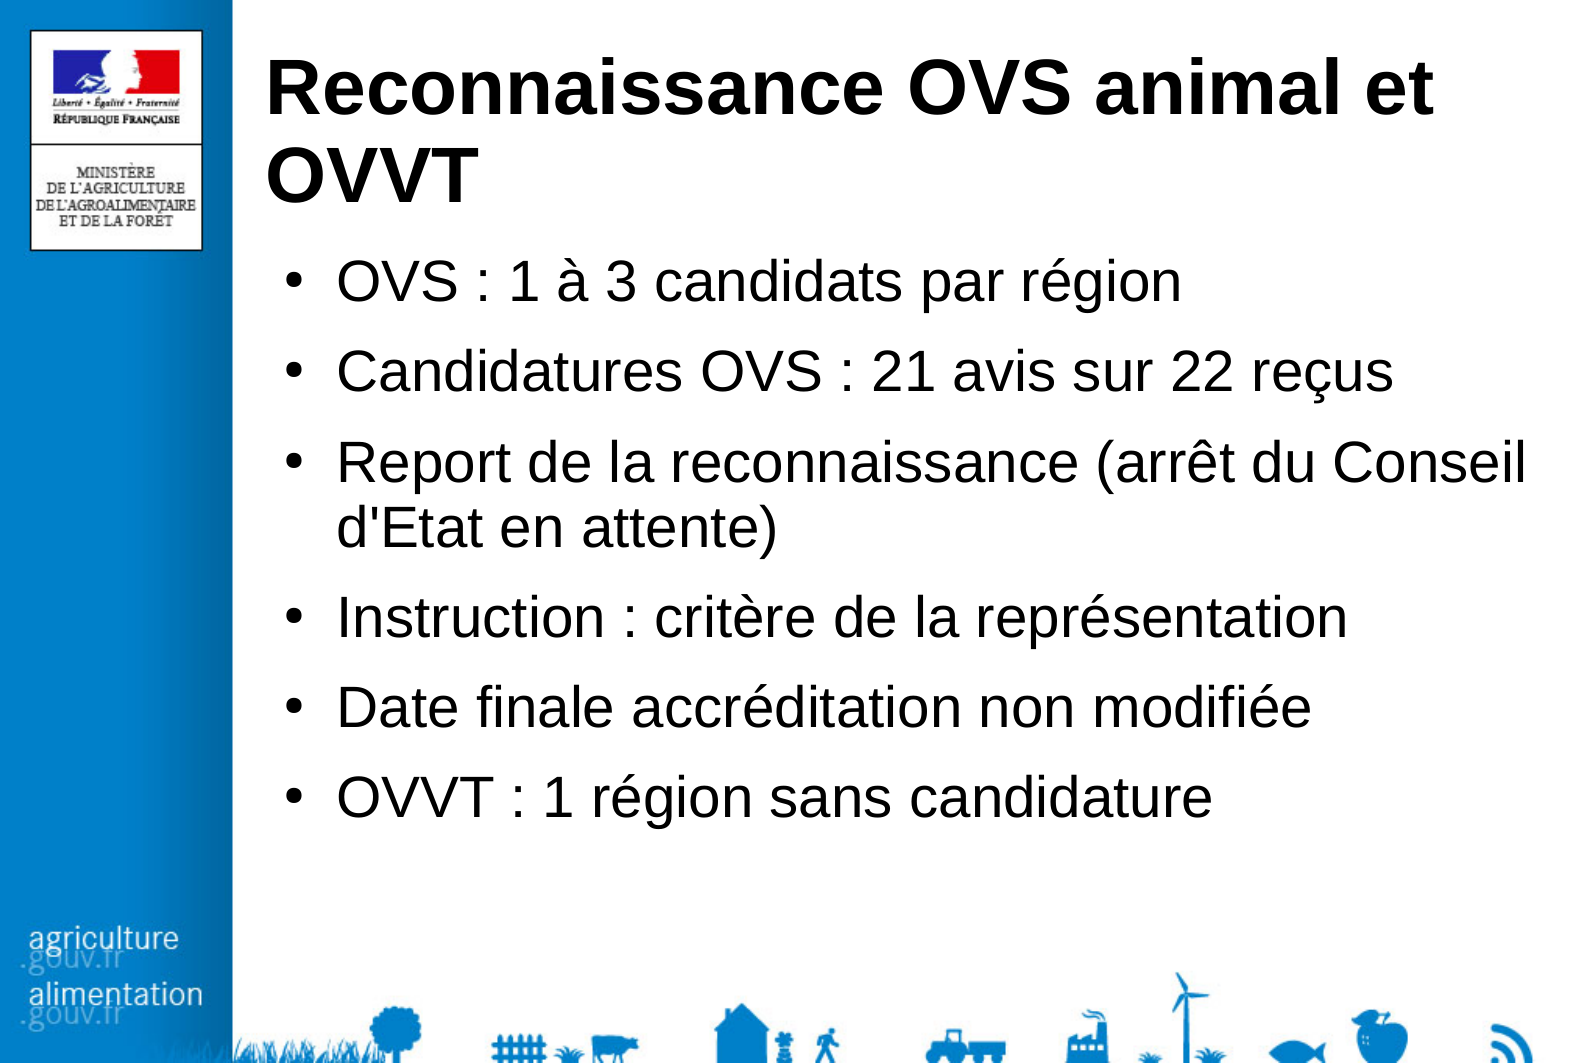

# Reconnaissance OVS animal et OVVT
OVS : 1 à 3 candidats par région
Candidatures OVS : 21 avis sur 22 reçus
Report de la reconnaissance (arrêt du Conseil d'Etat en attente)
Instruction : critère de la représentation
Date finale accréditation non modifiée
OVVT : 1 région sans candidature